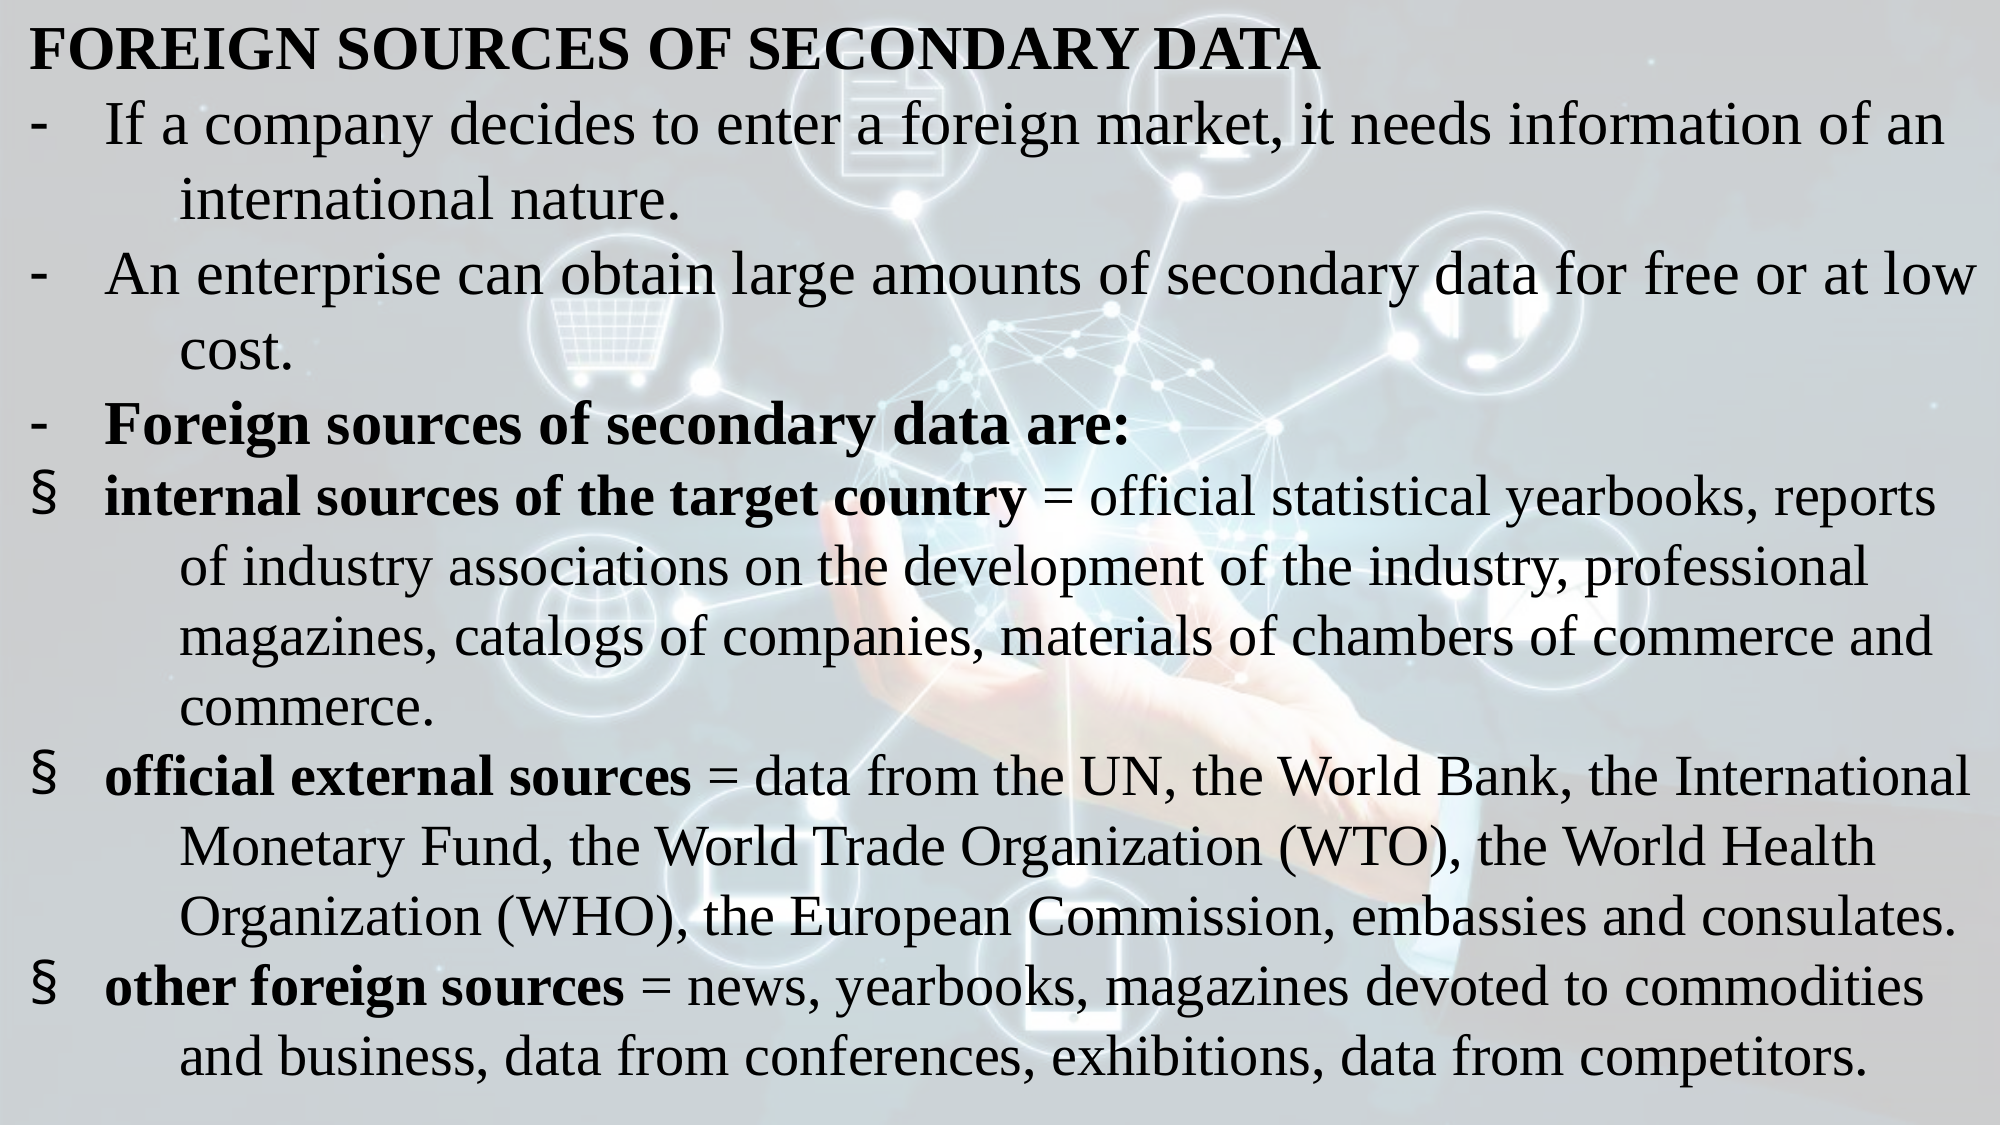

FOREIGN SOURCES OF SECONDARY DATA
If a company decides to enter a foreign market, it needs information of an international nature.
An enterprise can obtain large amounts of secondary data for free or at low cost.
Foreign sources of secondary data are:
internal sources of the target country = official statistical yearbooks, reports of industry associations on the development of the industry, professional magazines, catalogs of companies, materials of chambers of commerce and commerce.
official external sources = data from the UN, the World Bank, the International Monetary Fund, the World Trade Organization (WTO), the World Health Organization (WHO), the European Commission, embassies and consulates.
other foreign sources = news, yearbooks, magazines devoted to commodities and business, data from conferences, exhibitions, data from competitors.